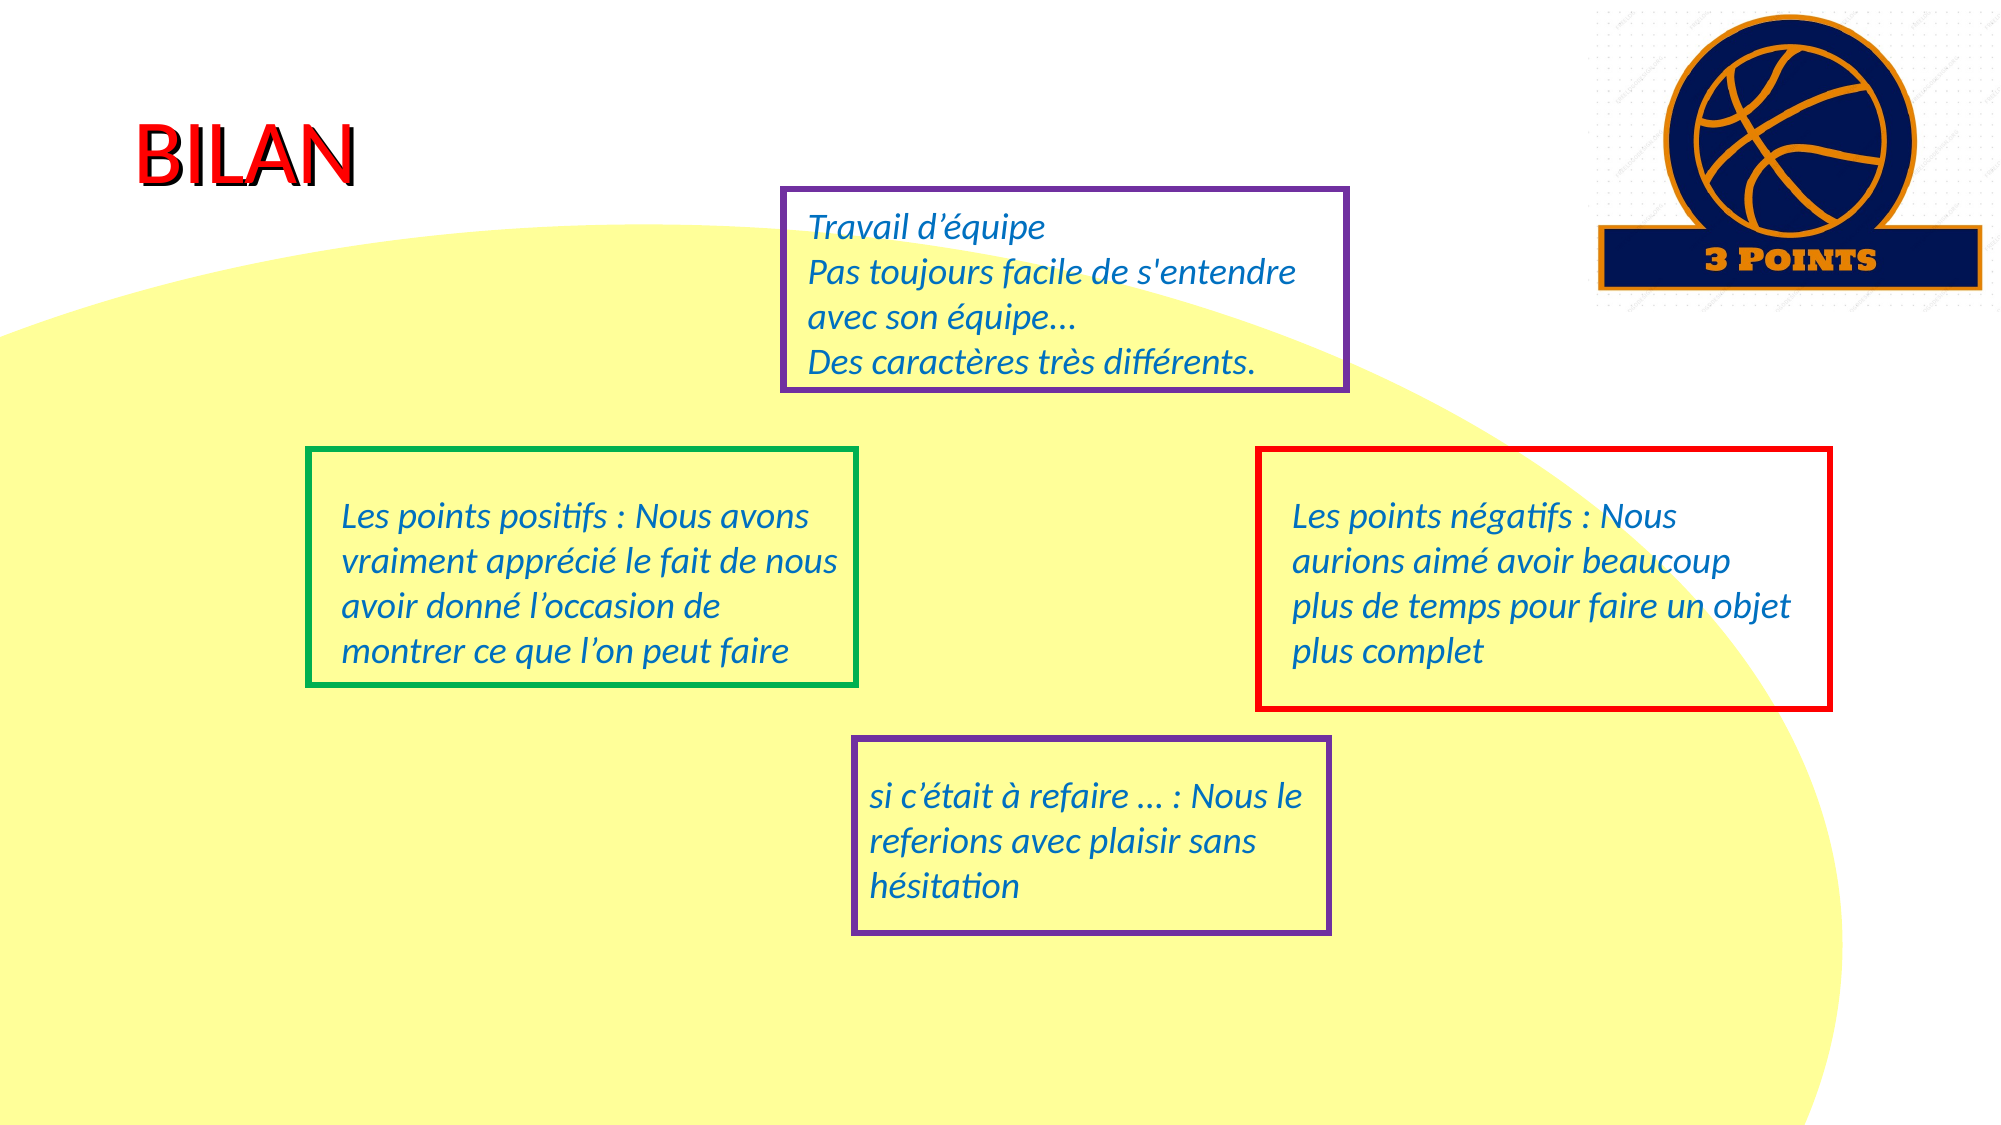

BILAN
Travail d’équipe
Pas toujours facile de s'entendre avec son équipe...
Des caractères très différents.
Les points négatifs : Nous aurions aimé avoir beaucoup plus de temps pour faire un objet plus complet
Les points positifs : Nous avons vraiment apprécié le fait de nous avoir donné l’occasion de montrer ce que l’on peut faire
si c’était à refaire … : Nous le referions avec plaisir sans hésitation